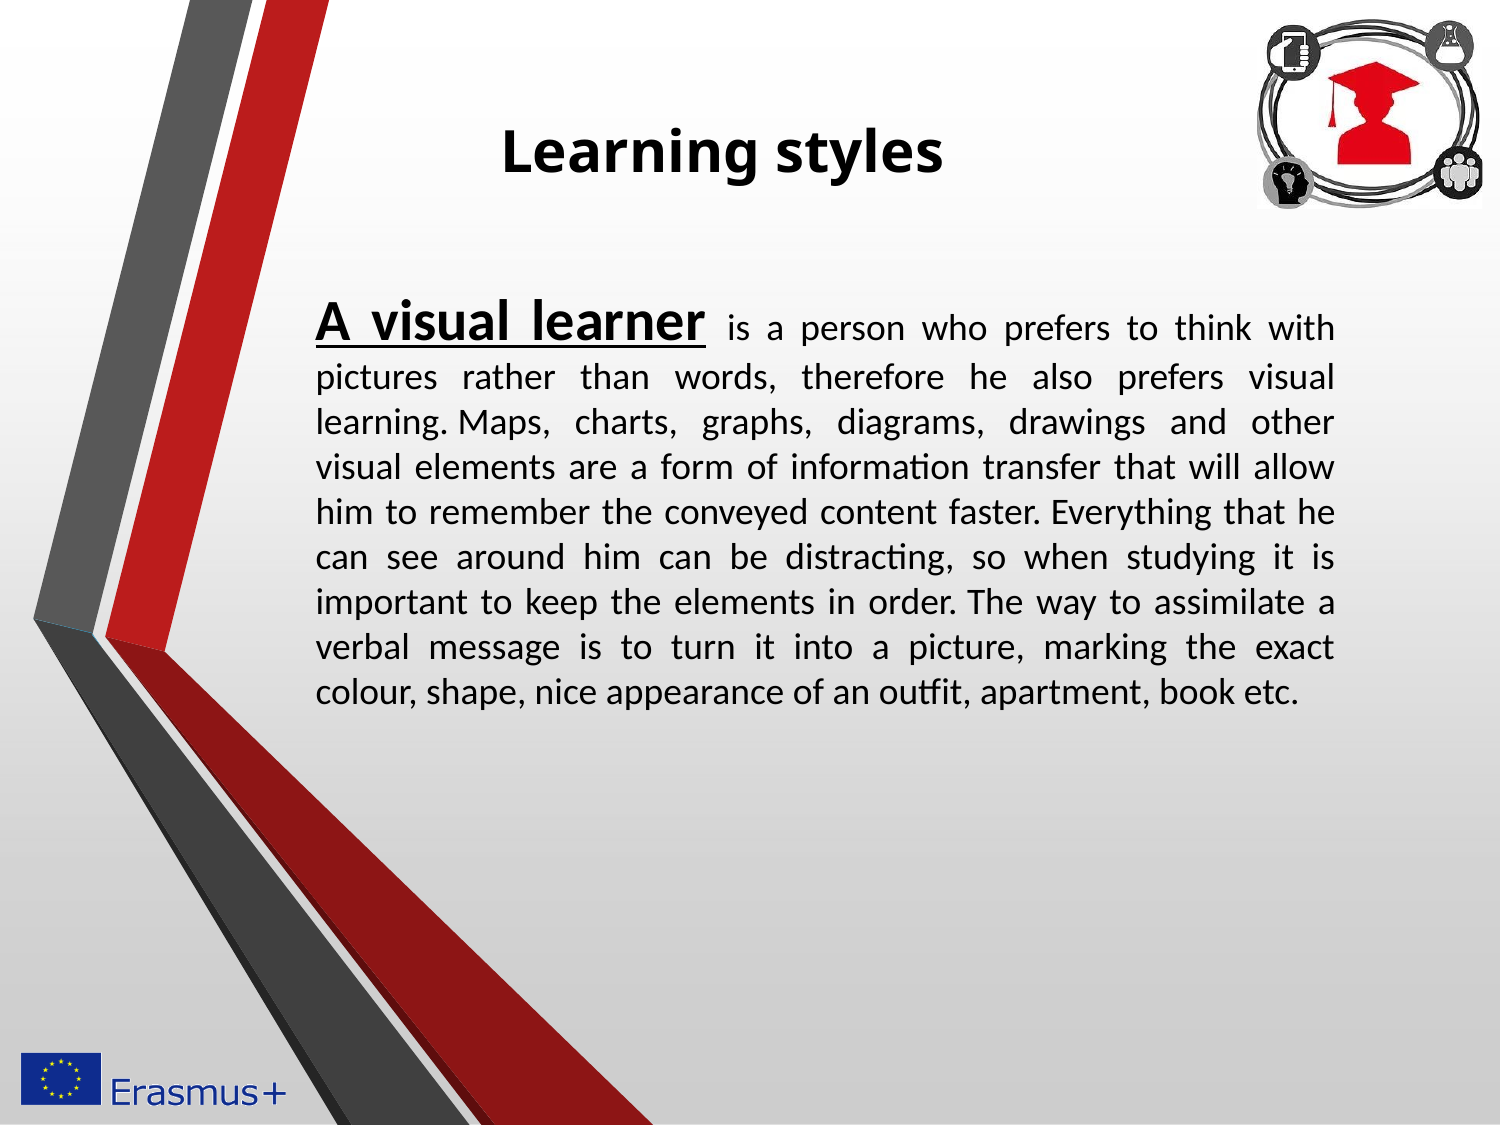

# Learning styles
A visual learner is a person who prefers to think with pictures rather than words, therefore he also prefers visual learning. Maps, charts, graphs, diagrams, drawings and other visual elements are a form of information transfer that will allow him to remember the conveyed content faster. Everything that he can see around him can be distracting, so when studying it is important to keep the elements in order. The way to assimilate a verbal message is to turn it into a picture, marking the exact colour, shape, nice appearance of an outfit, apartment, book etc.